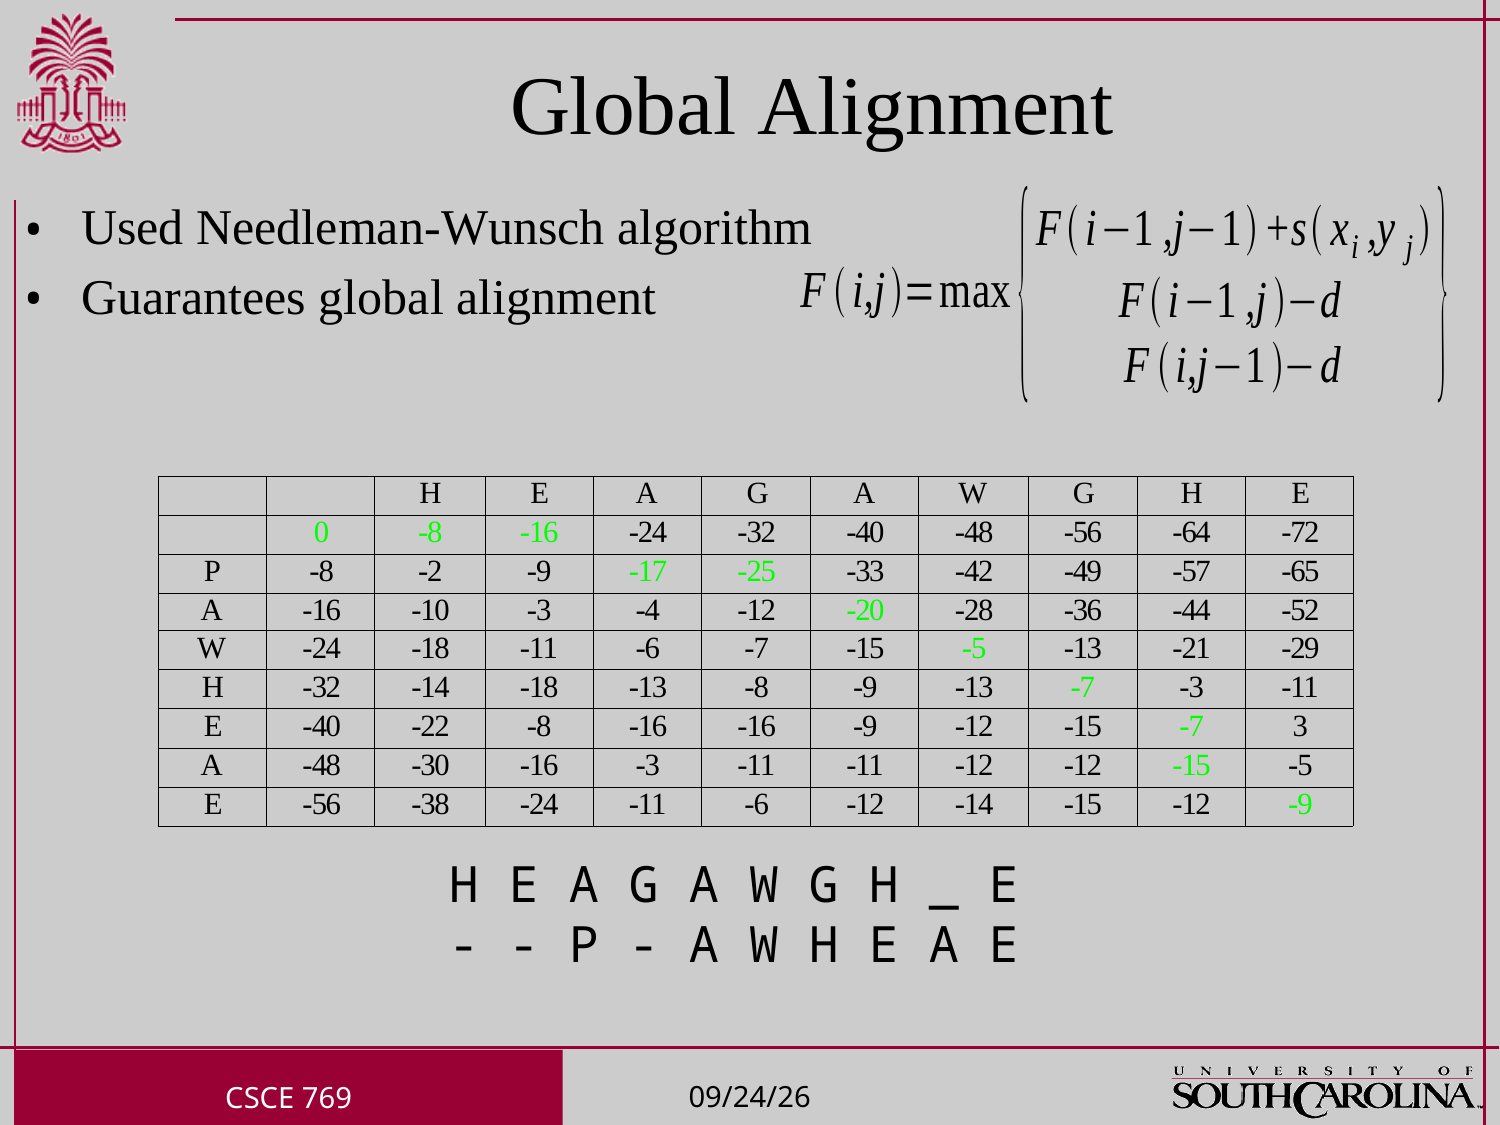

# Global Alignment
Used Needleman-Wunsch algorithm
Guarantees global alignment
H E A G A W G H _ E
- - P - A W H E A E